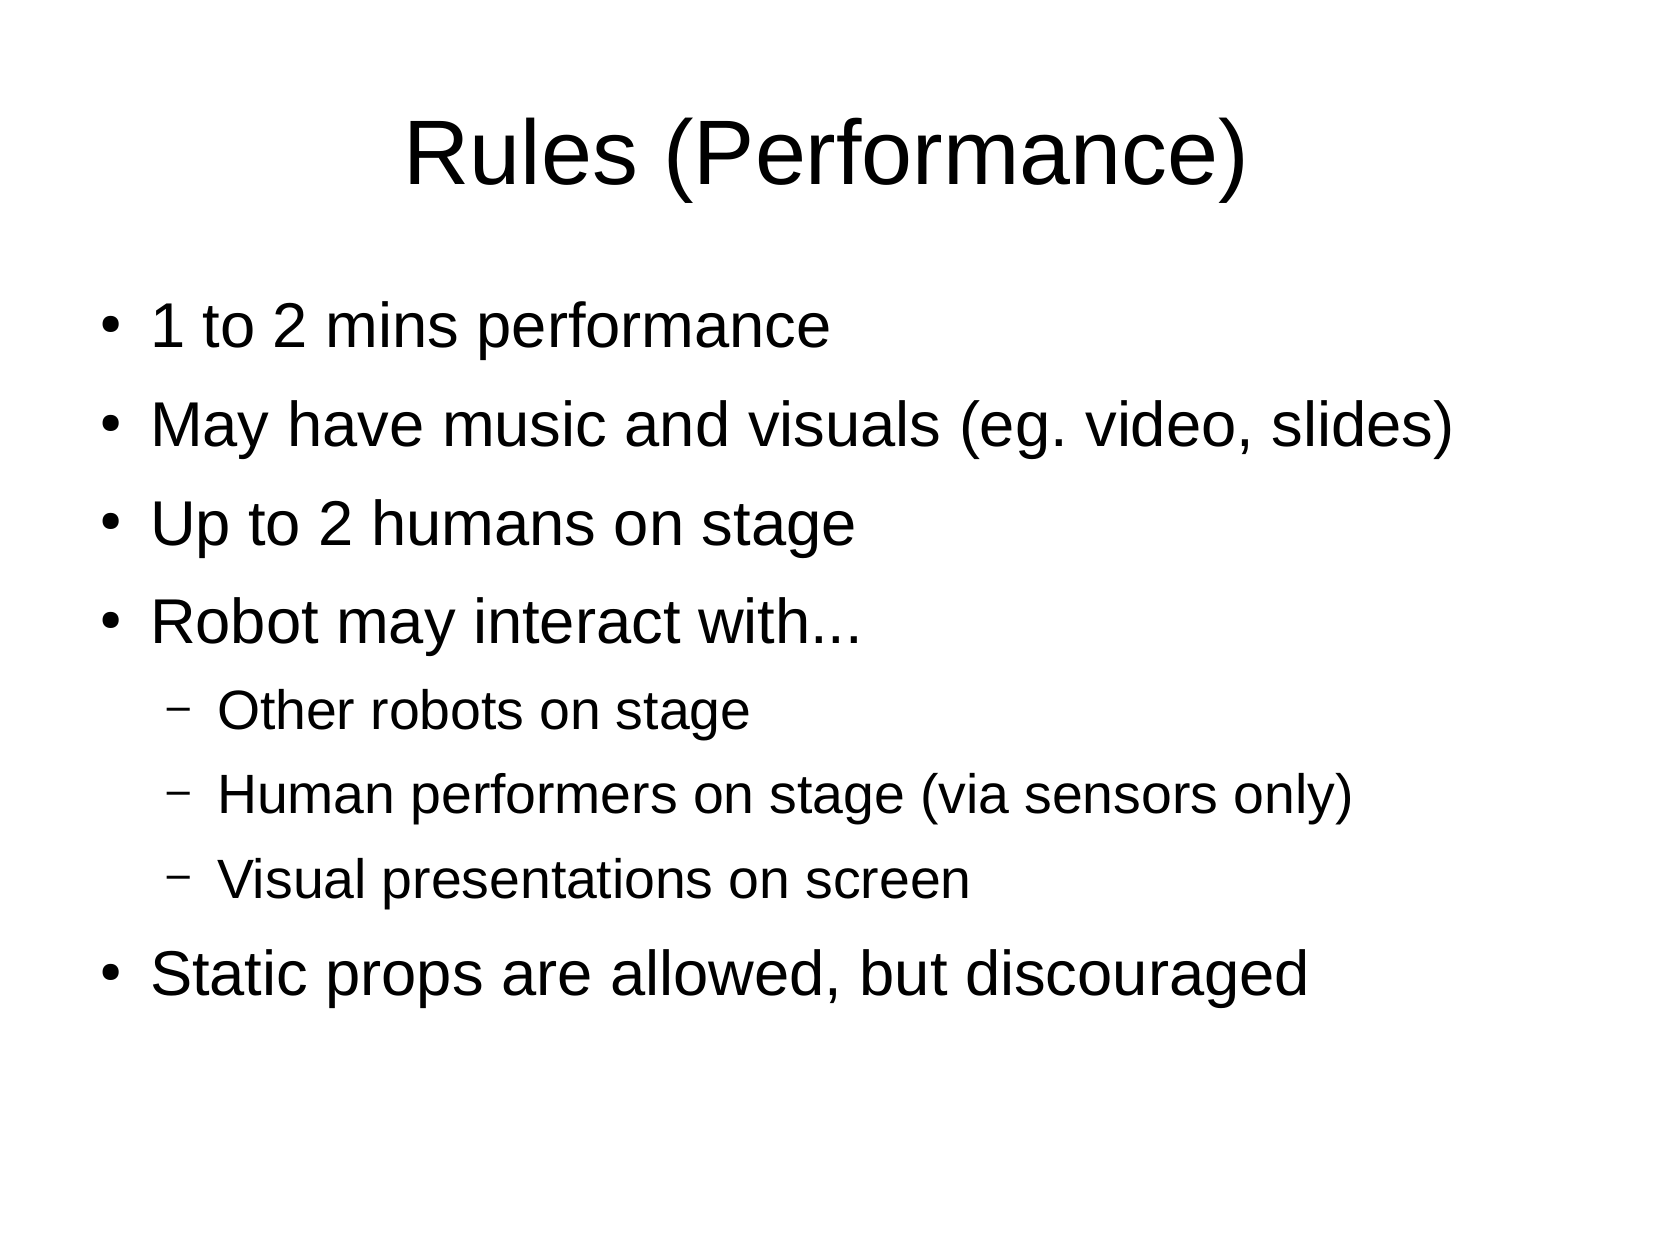

# Rules (Performance)
1 to 2 mins performance
May have music and visuals (eg. video, slides)
Up to 2 humans on stage
Robot may interact with...
Other robots on stage
Human performers on stage (via sensors only)
Visual presentations on screen
Static props are allowed, but discouraged